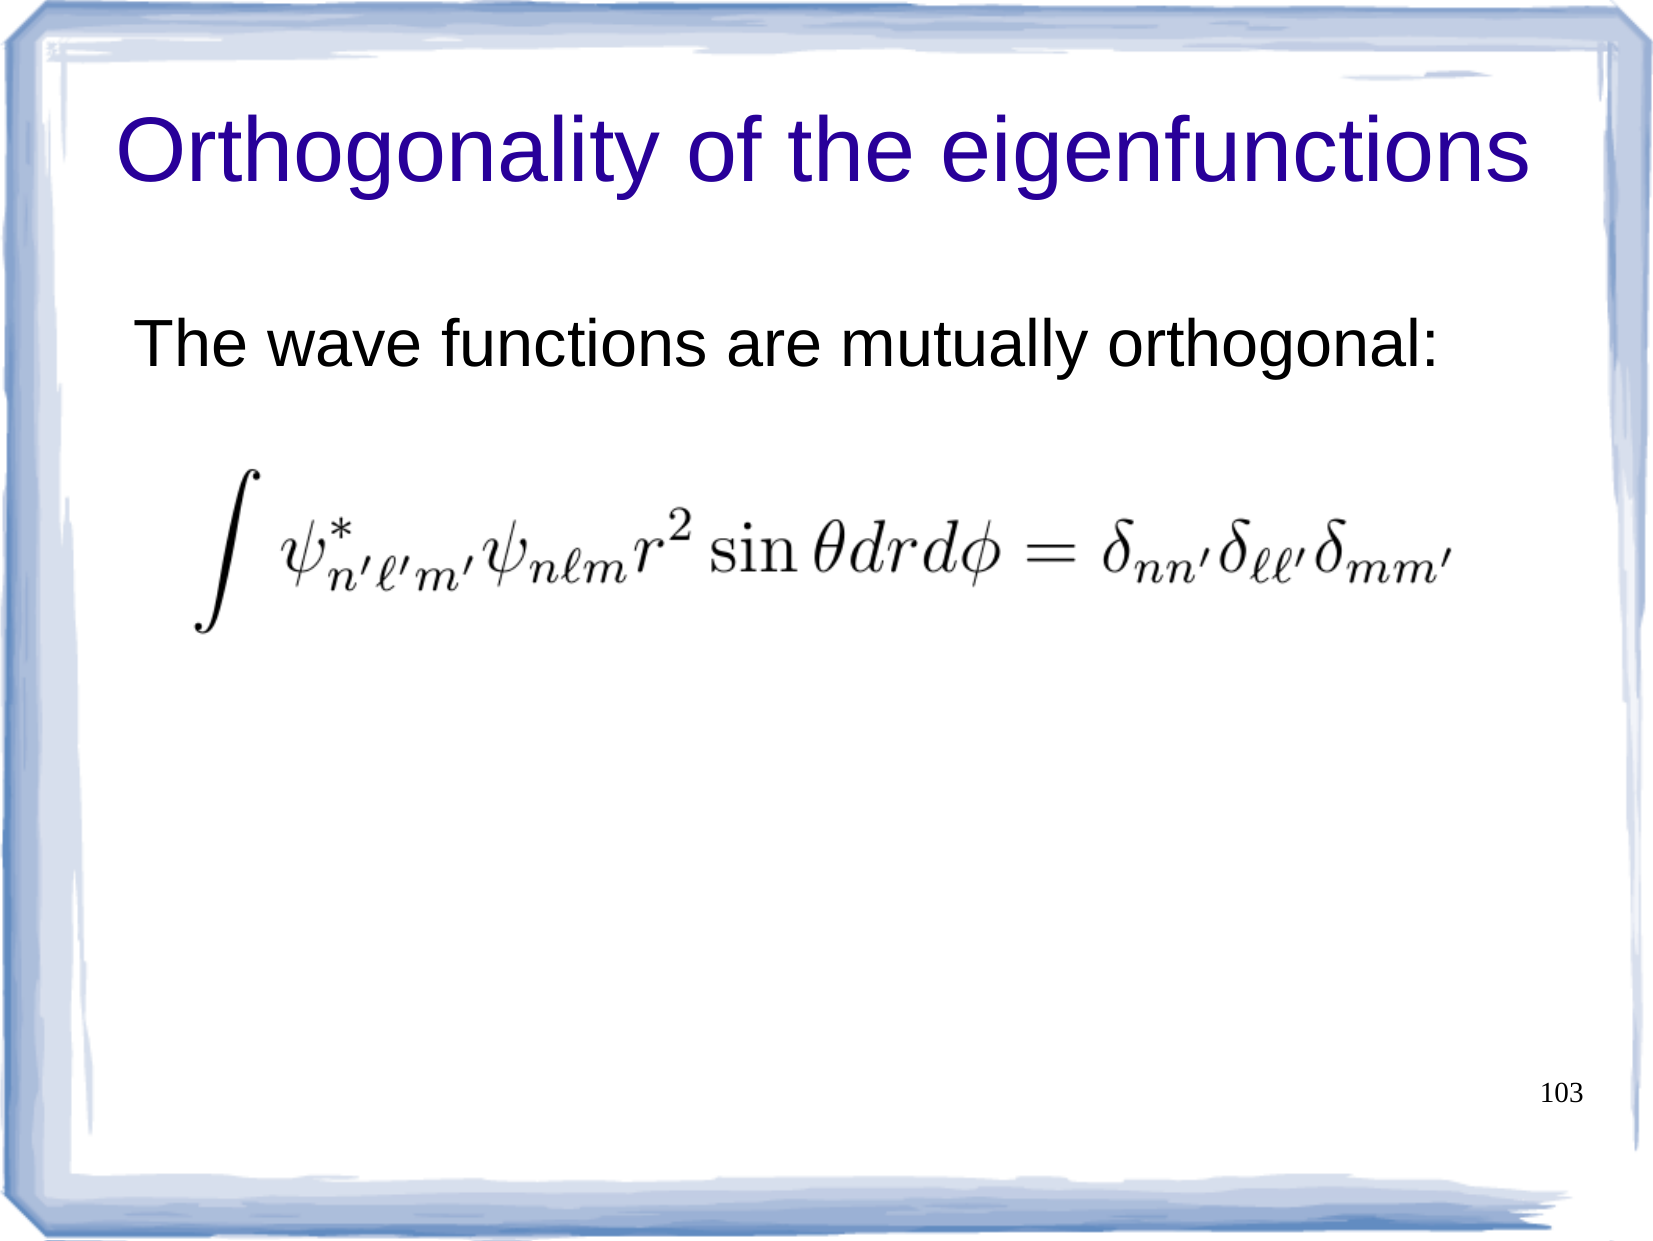

# Orthogonality of the eigenfunctions
 The wave functions are mutually orthogonal:
103